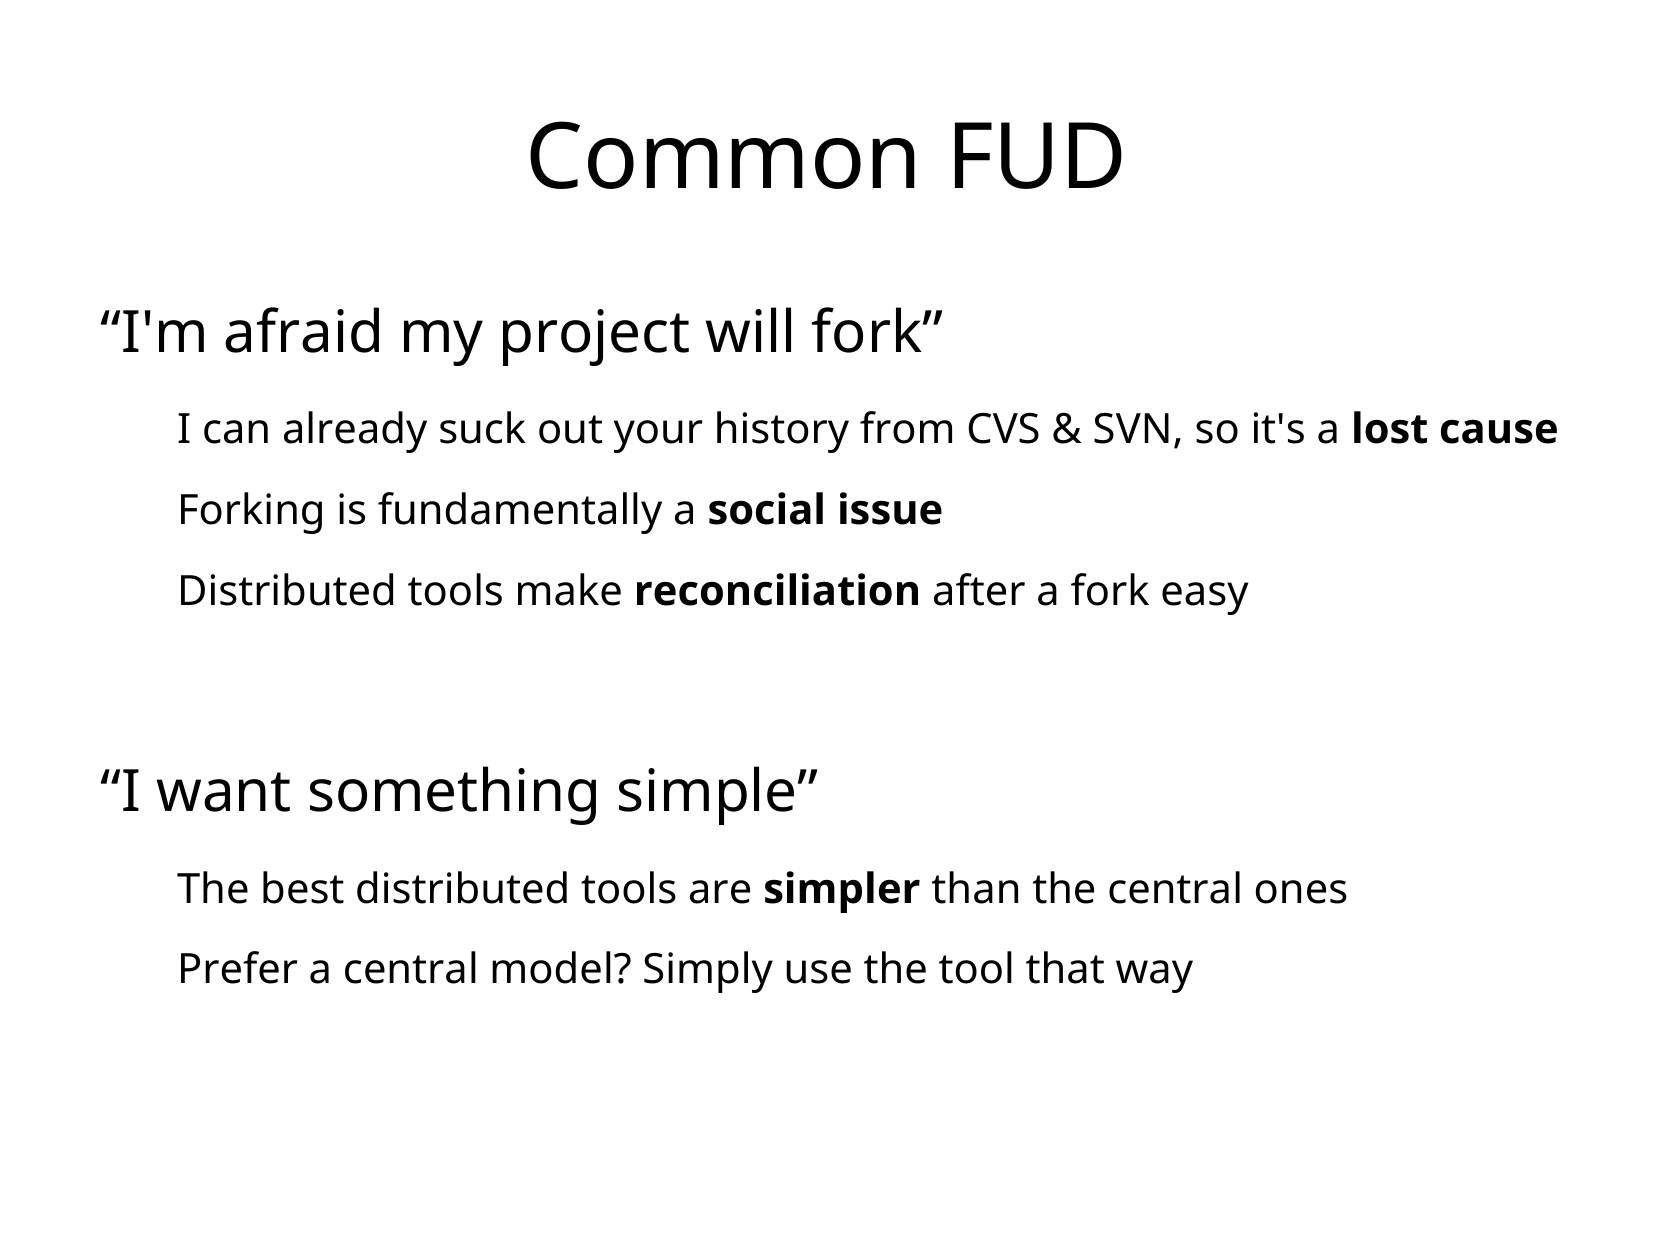

# Common FUD
“I'm afraid my project will fork”
I can already suck out your history from CVS & SVN, so it's a lost cause
Forking is fundamentally a social issue
Distributed tools make reconciliation after a fork easy
“I want something simple”
The best distributed tools are simpler than the central ones
Prefer a central model? Simply use the tool that way